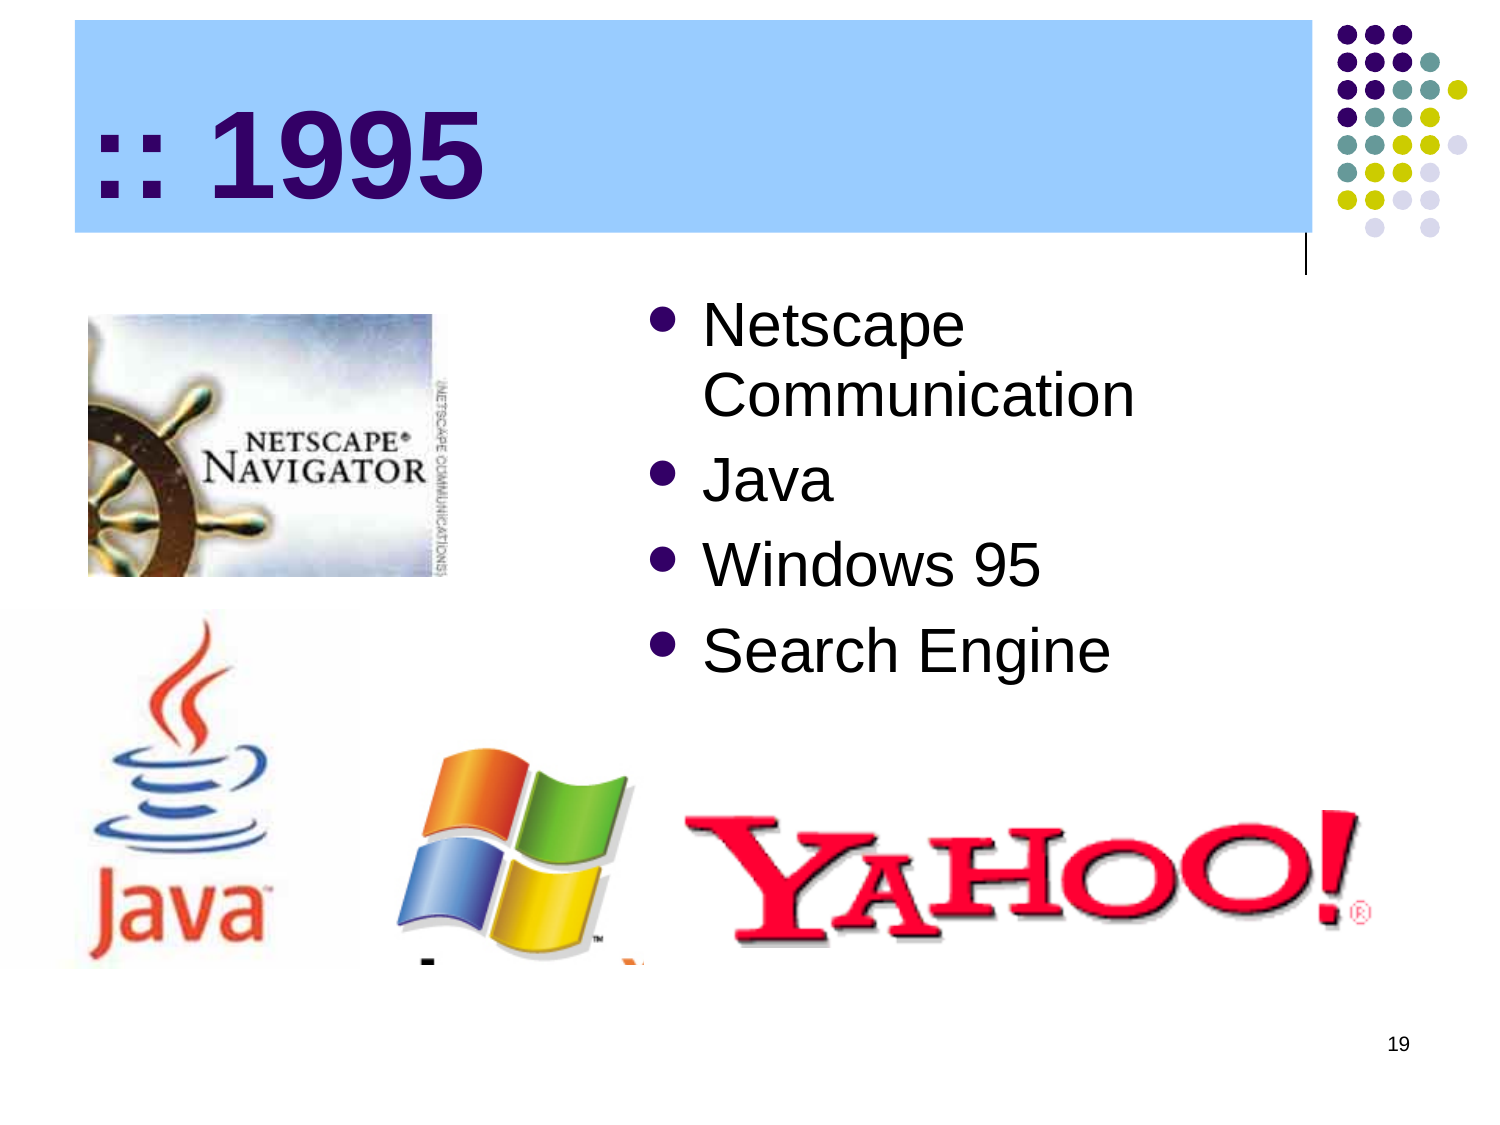

# :: 1995
Netscape Communication
Java
Windows 95
Search Engine
19